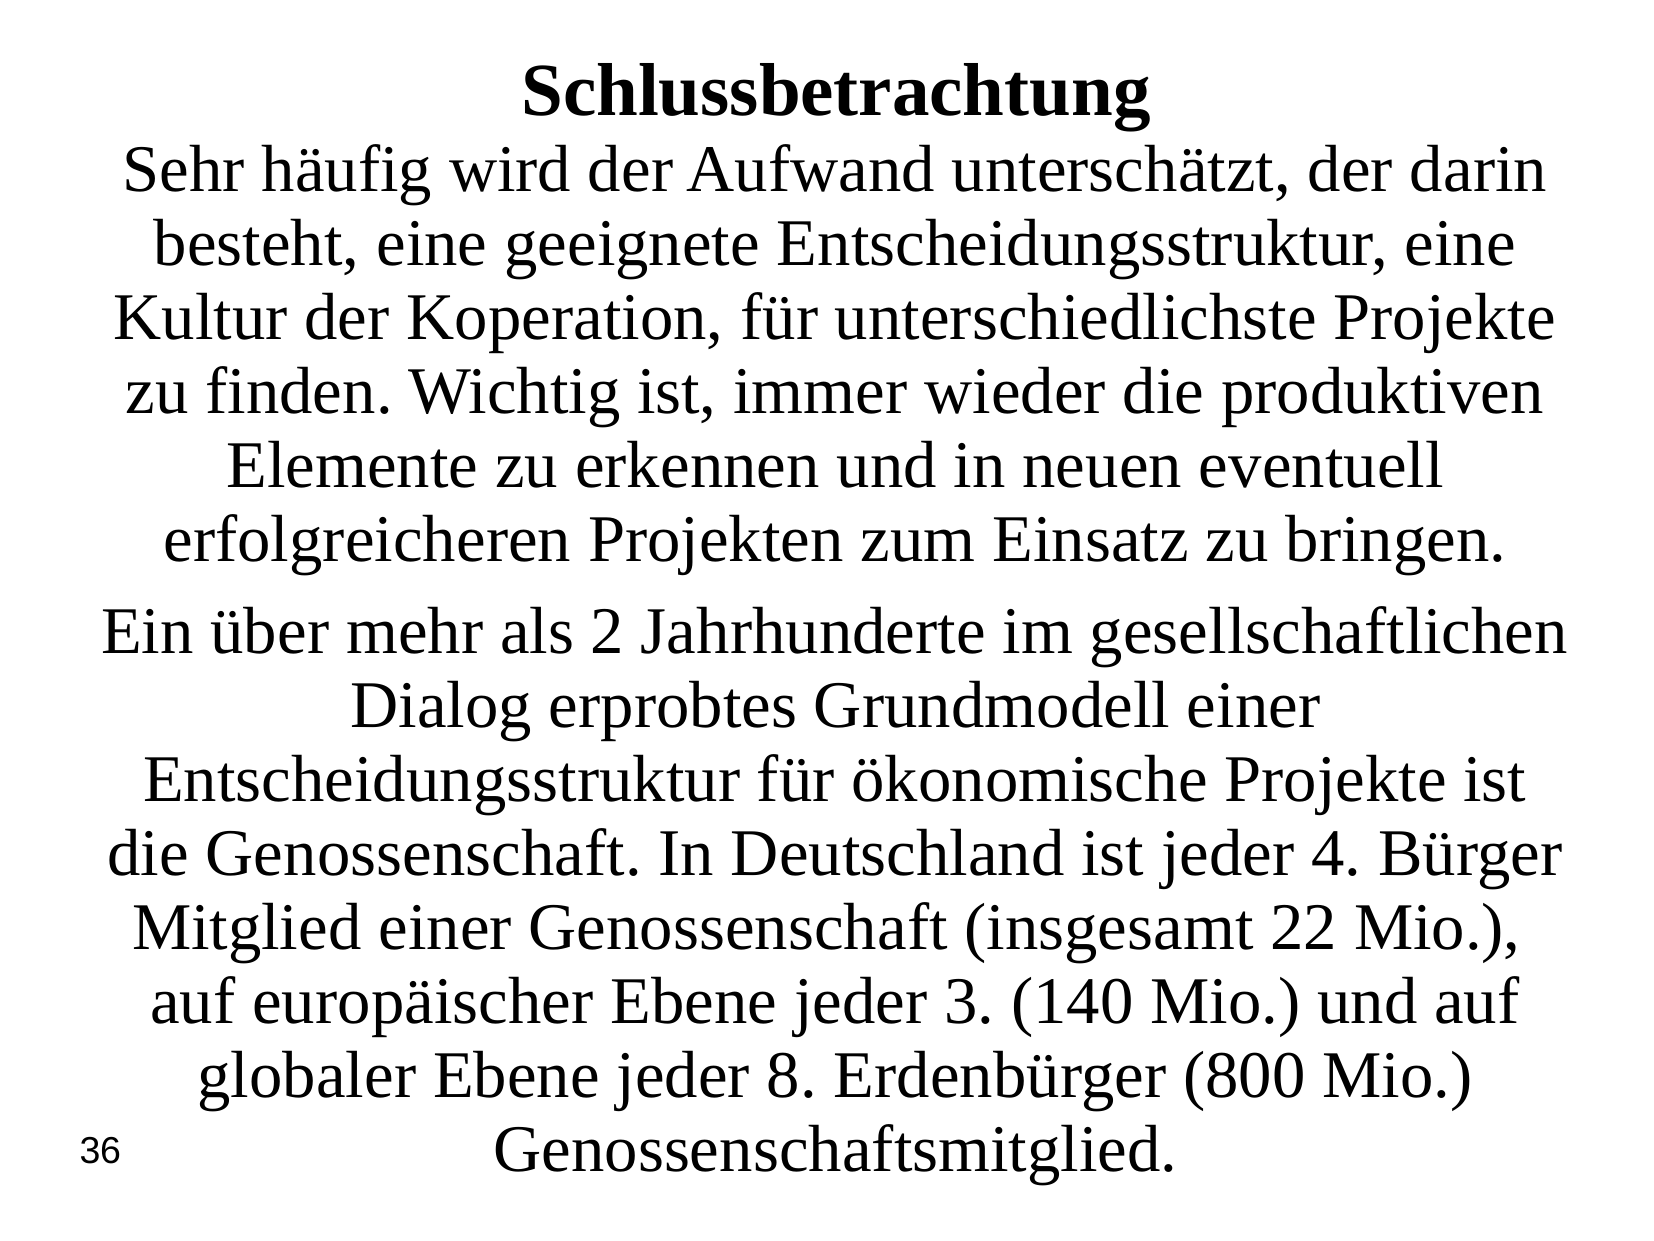

Schlussbetrachtung
Sehr häufig wird der Aufwand unterschätzt, der darin besteht, eine geeignete Entscheidungsstruktur, eine Kultur der Koperation, für unterschiedlichste Projekte zu finden. Wichtig ist, immer wieder die produktiven Elemente zu erkennen und in neuen eventuell erfolgreicheren Projekten zum Einsatz zu bringen.
Ein über mehr als 2 Jahrhunderte im gesellschaftlichen Dialog erprobtes Grundmodell einer Entscheidungsstruktur für ökonomische Projekte ist die Genossenschaft. In Deutschland ist jeder 4. Bürger Mitglied einer Genossenschaft (insgesamt 22 Mio.), auf europäischer Ebene jeder 3. (140 Mio.) und auf globaler Ebene jeder 8. Erdenbürger (800 Mio.) Genossenschaftsmitglied.